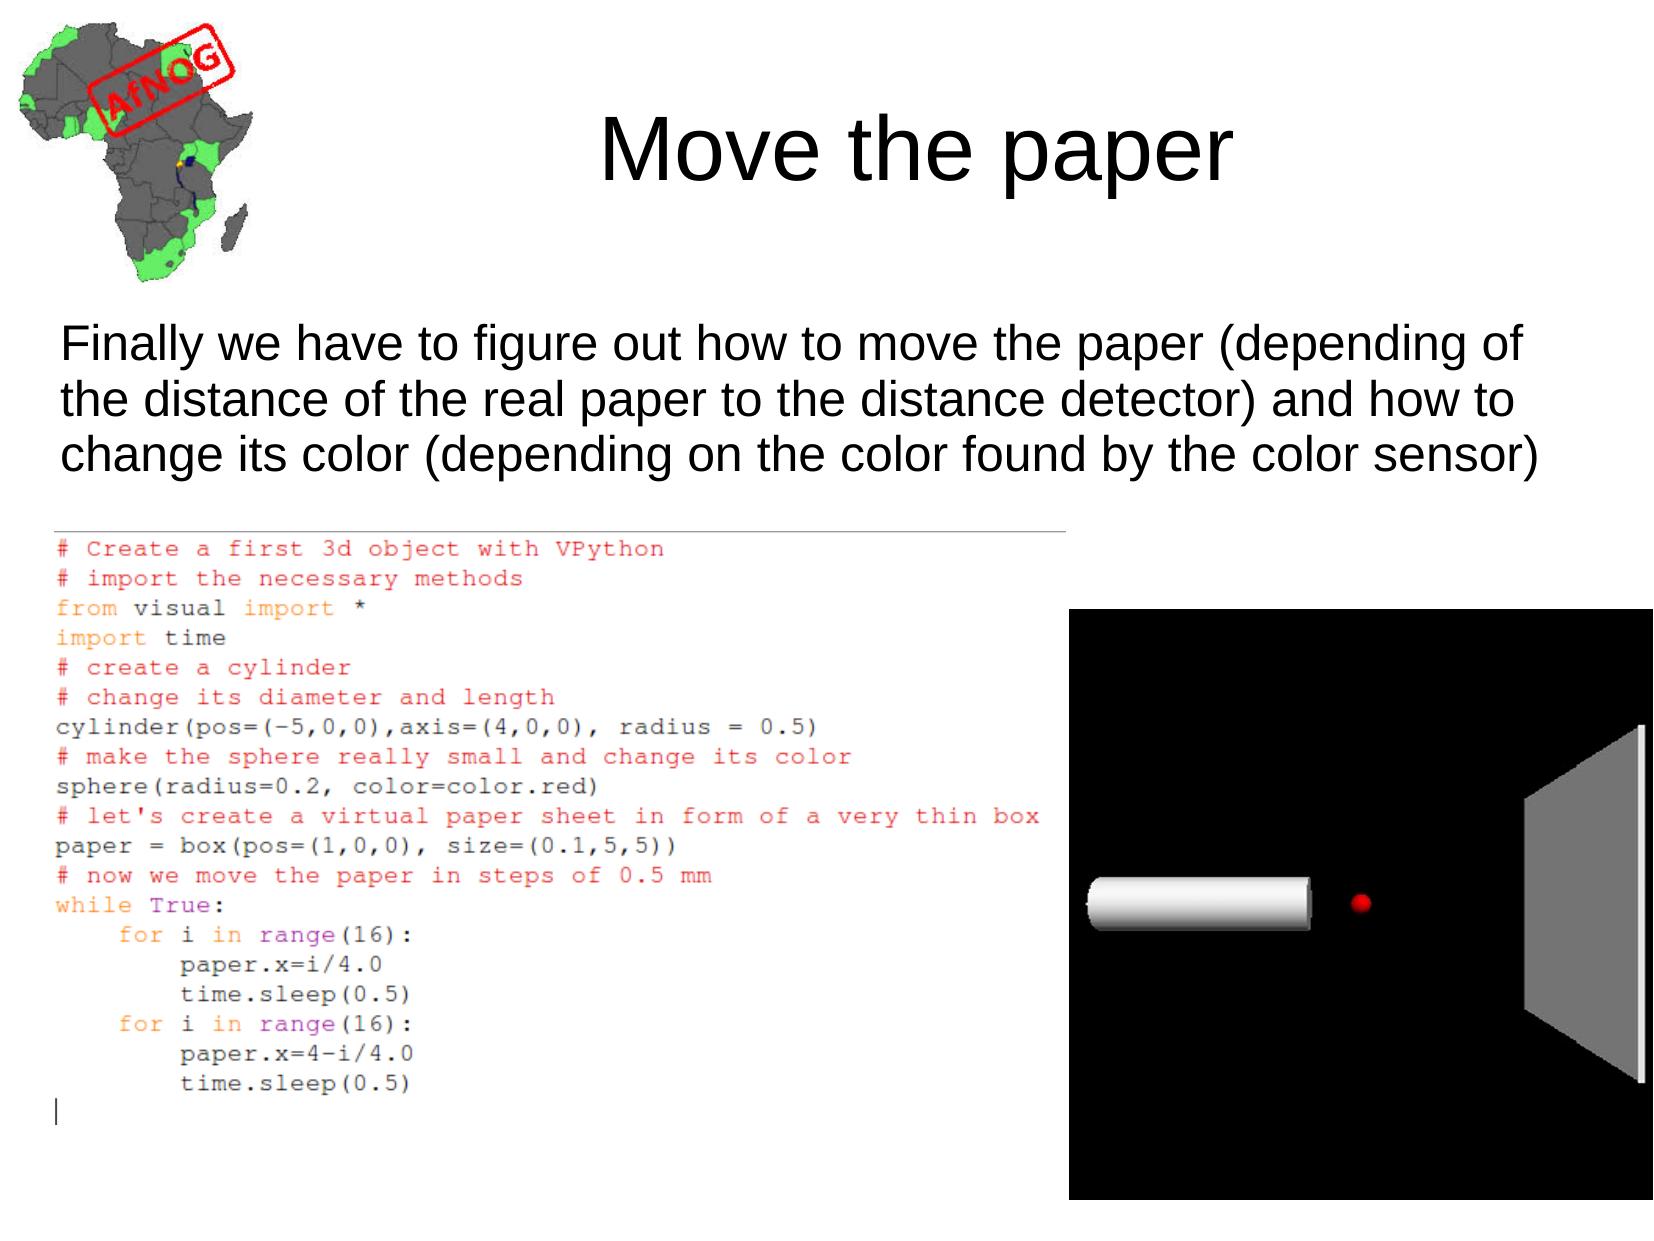

# Move the paper
Finally we have to figure out how to move the paper (depending of the distance of the real paper to the distance detector) and how to change its color (depending on the color found by the color sensor)